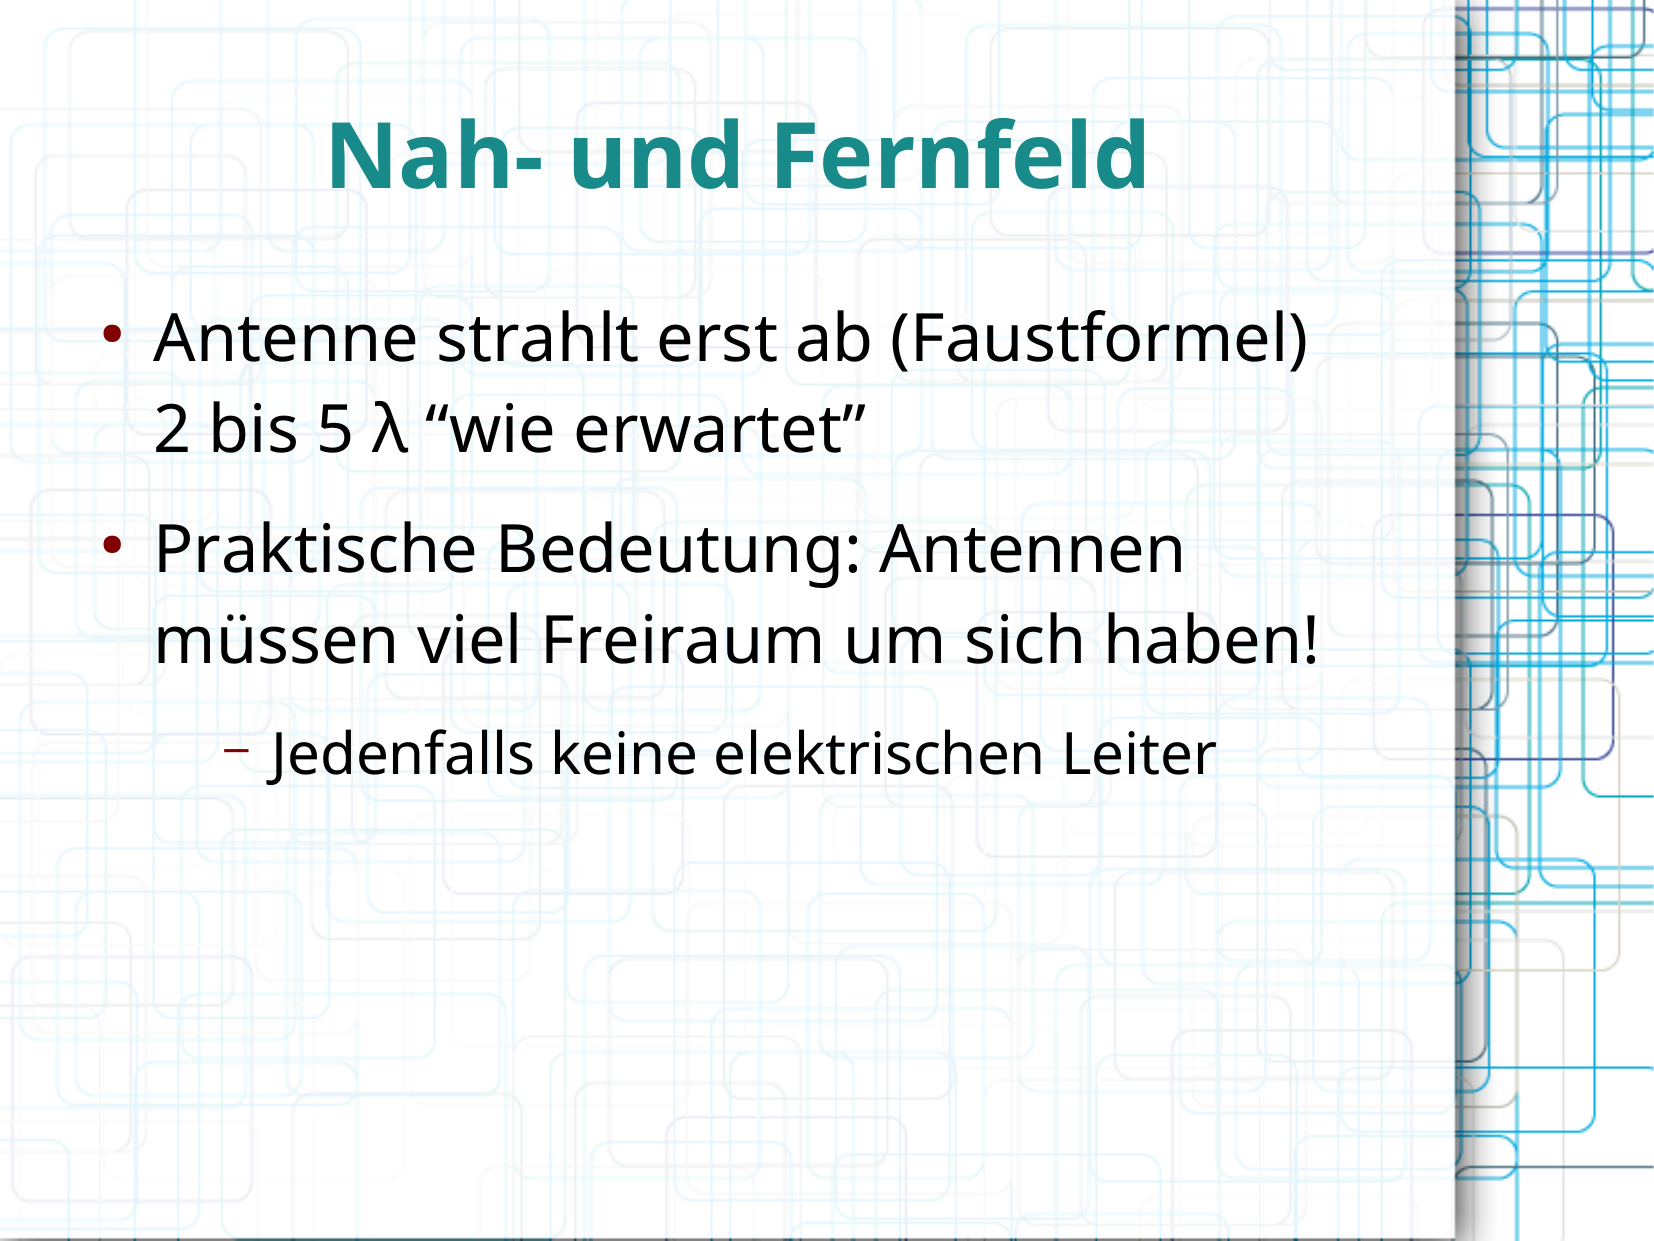

# Nah- und Fernfeld
Antenne strahlt erst ab (Faustformel)
2 bis 5 λ “wie erwartet”
Praktische Bedeutung: Antennen müssen viel Freiraum um sich haben!
Jedenfalls keine elektrischen Leiter